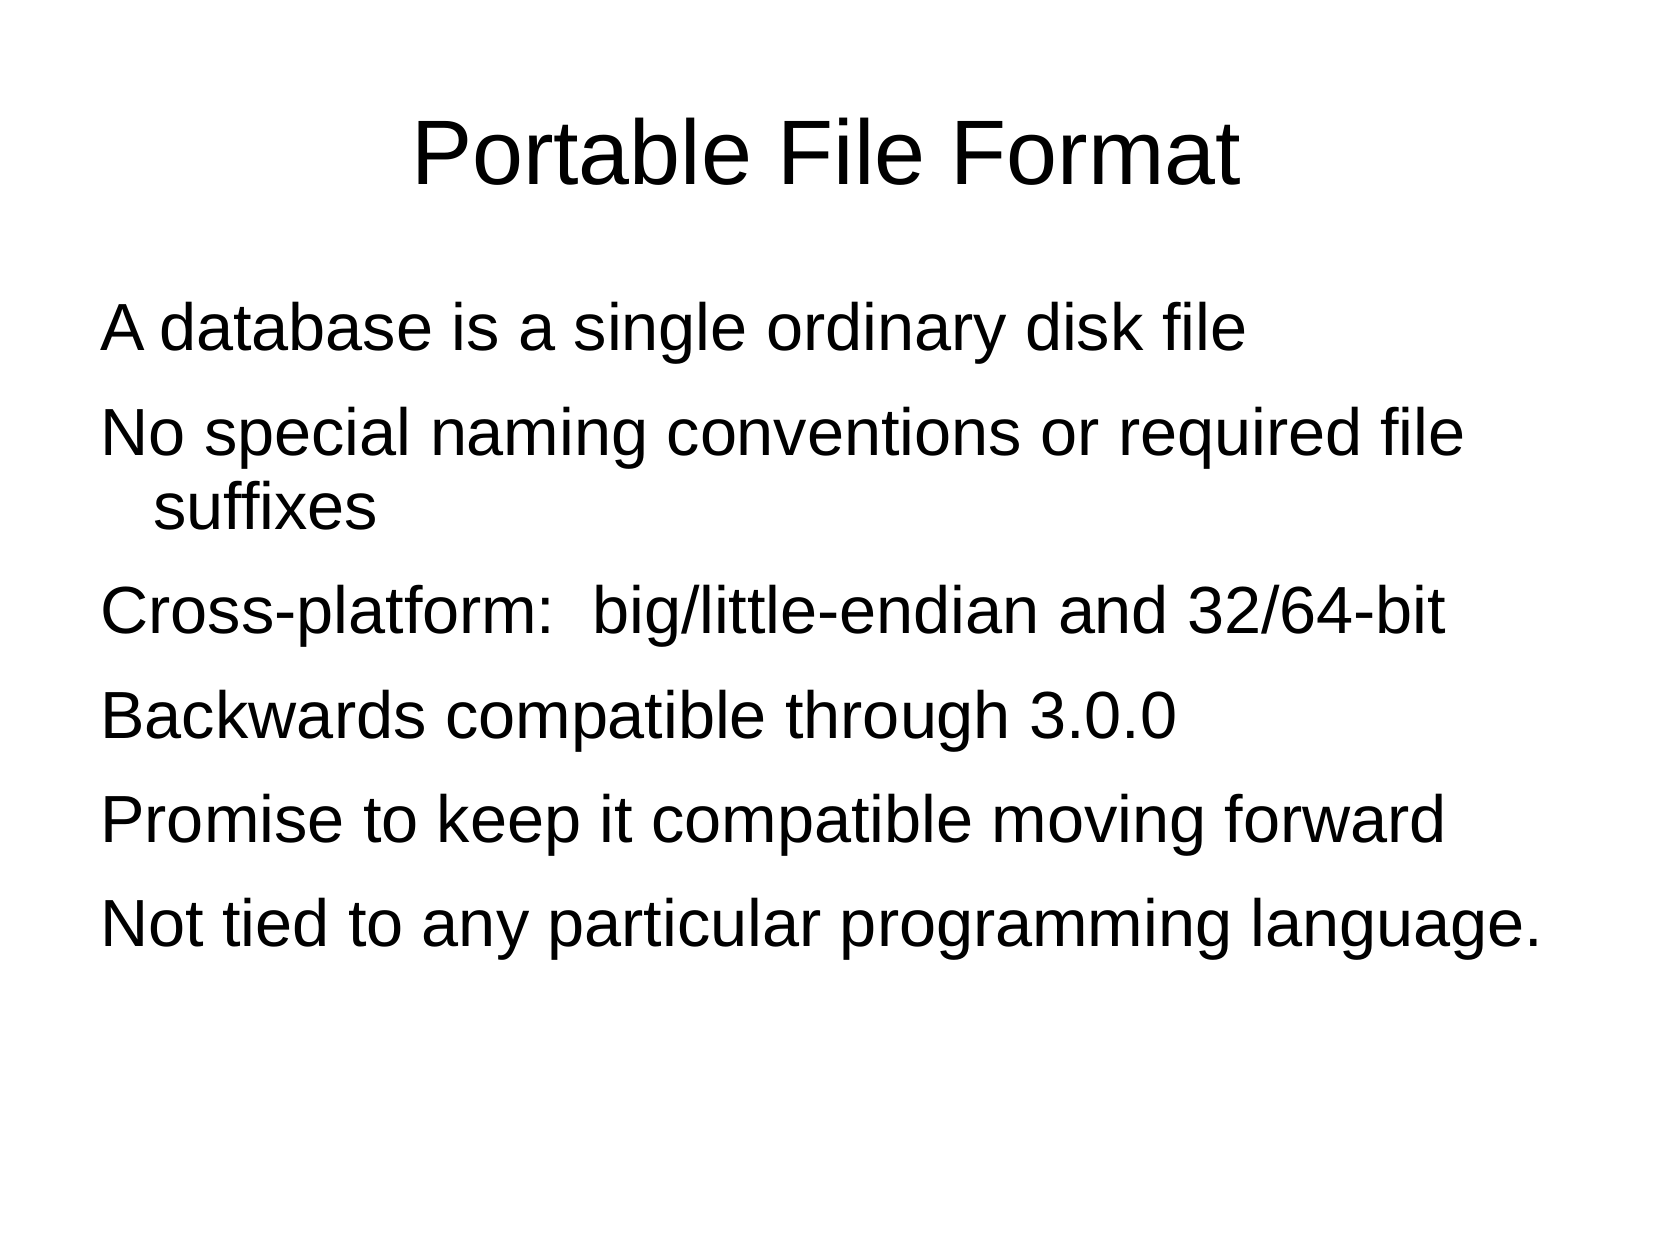

# Portable File Format
A database is a single ordinary disk file
No special naming conventions or required file suffixes
Cross-platform: big/little-endian and 32/64-bit
Backwards compatible through 3.0.0
Promise to keep it compatible moving forward
Not tied to any particular programming language.